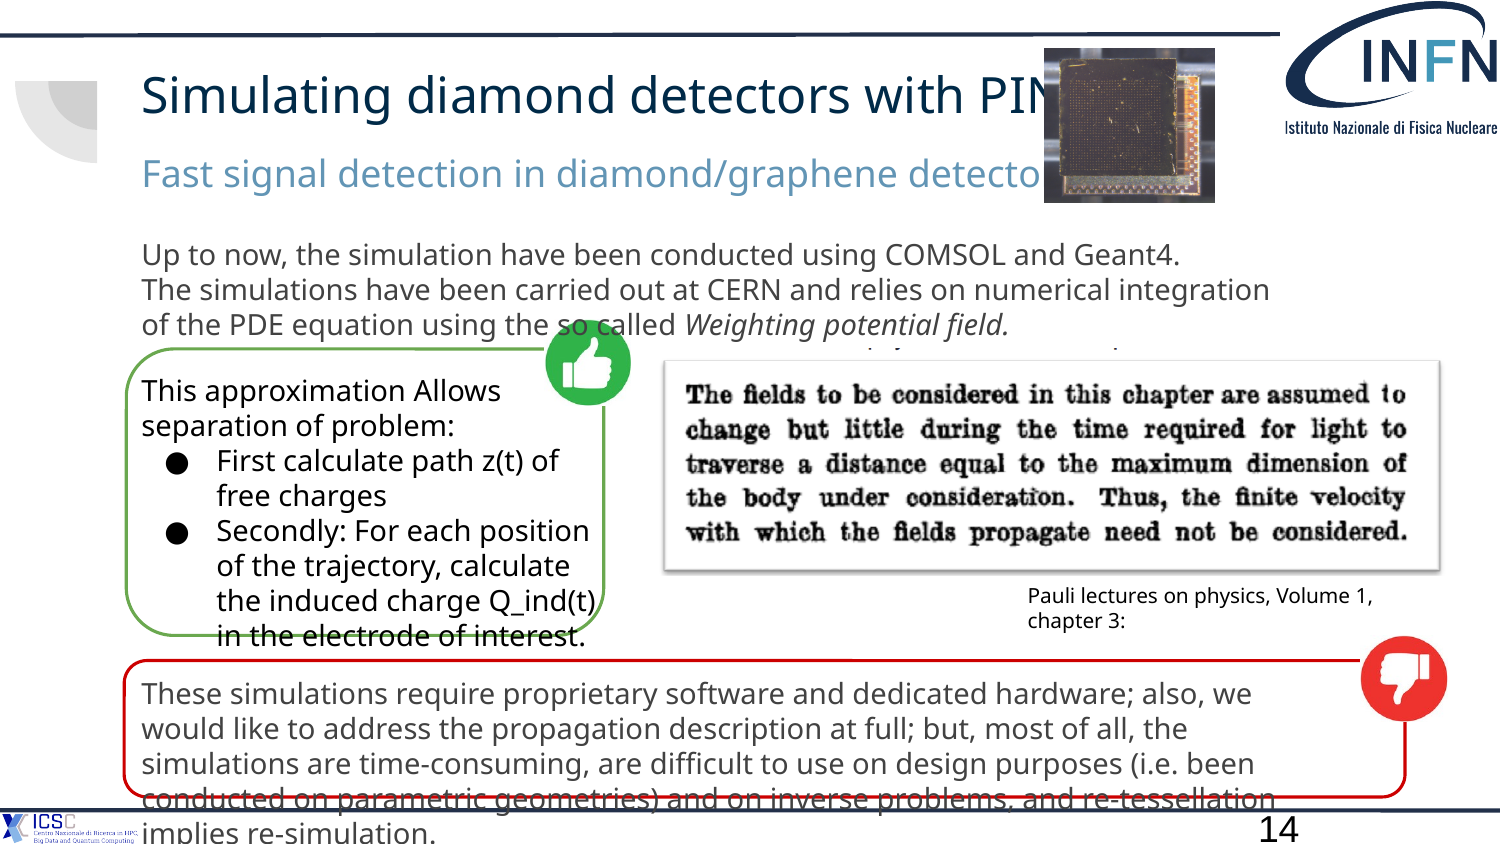

# Simulating diamond detectors with PINN
Fast signal detection in diamond/graphene detectors
Up to now, the simulation have been conducted using COMSOL and Geant4.
The simulations have been carried out at CERN and relies on numerical integration of the PDE equation using the so called Weighting potential field.
Pauli lectures on physics, Volume 1, chapter 3:
This approximation Allows separation of problem:
First calculate path z(t) of free charges
Secondly: For each position of the trajectory, calculate the induced charge Q_ind(t) in the electrode of interest.
These simulations require proprietary software and dedicated hardware; also, we would like to address the propagation description at full; but, most of all, the simulations are time-consuming, are difficult to use on design purposes (i.e. been conducted on parametric geometries) and on inverse problems, and re-tessellation implies re-simulation.